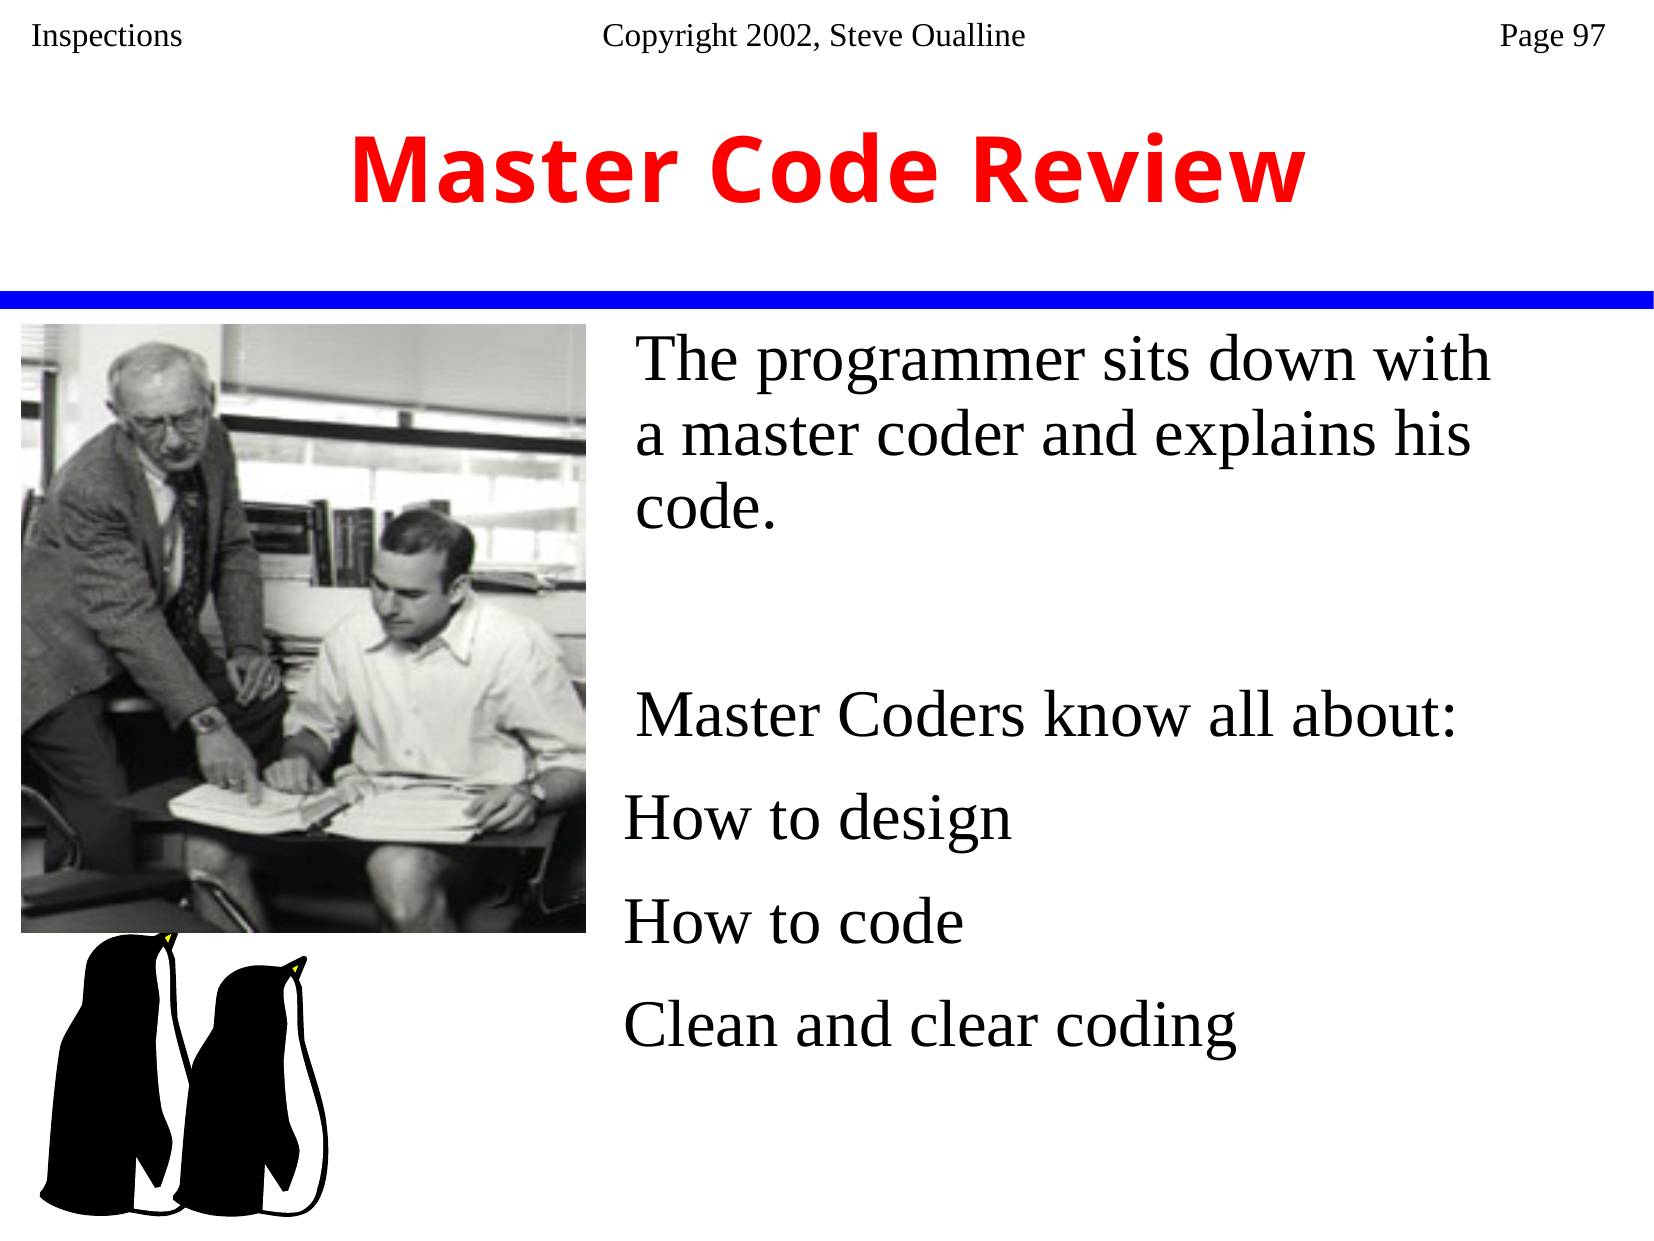

# Master Code Review
The programmer sits down with a master coder and explains his code.
Master Coders know all about:
How to design
How to code
Clean and clear coding